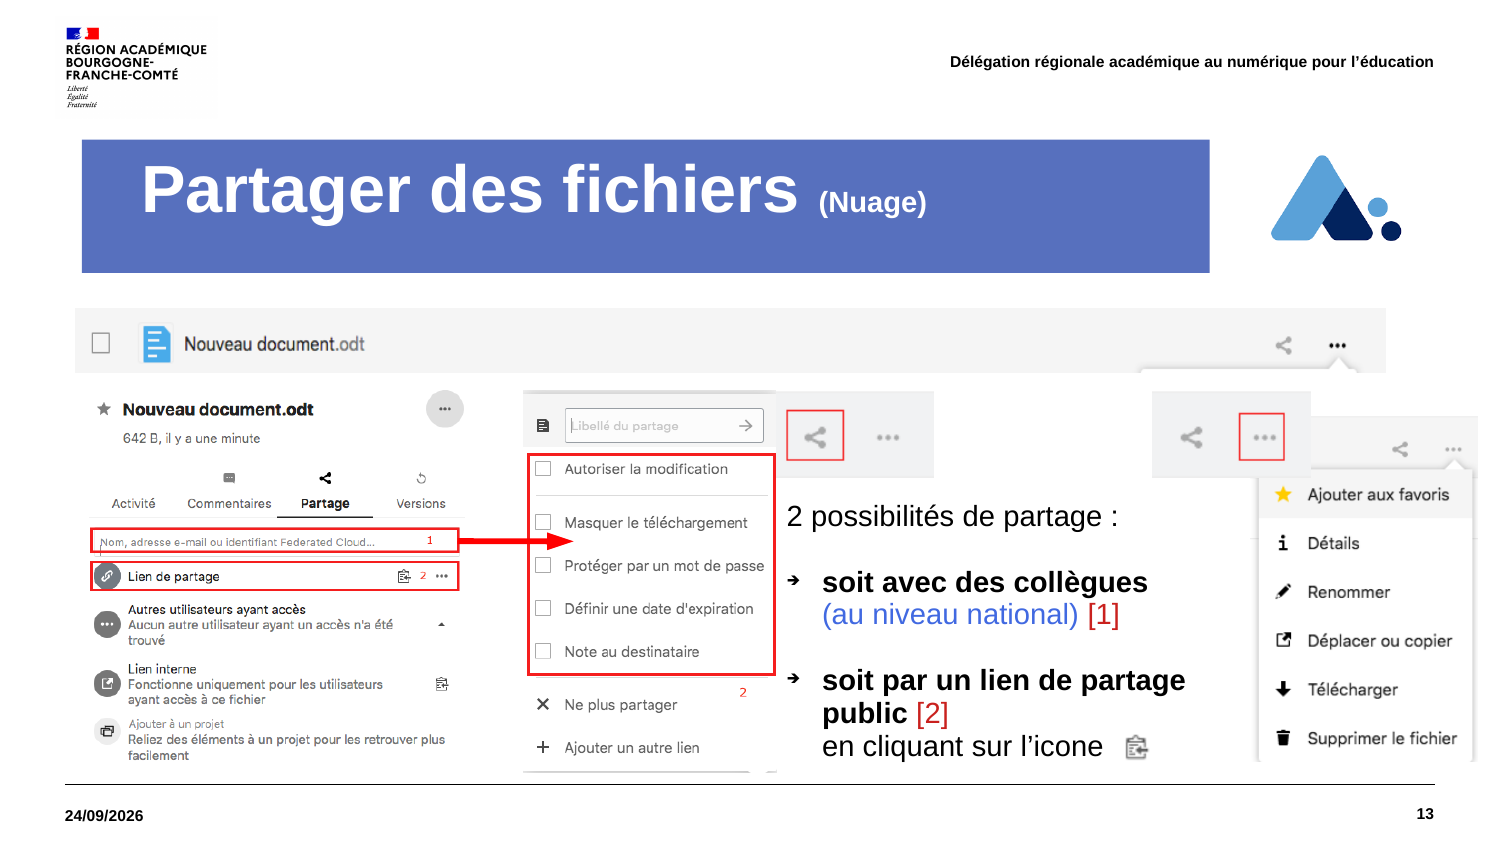

Délégation régionale académique au numérique pour l’éducation
Partager des fichiers (Nuage)
2 possibilités de partage :
soit avec des collègues (au niveau national) [1]
soit par un lien de partage public [2]
en cliquant sur l’icone